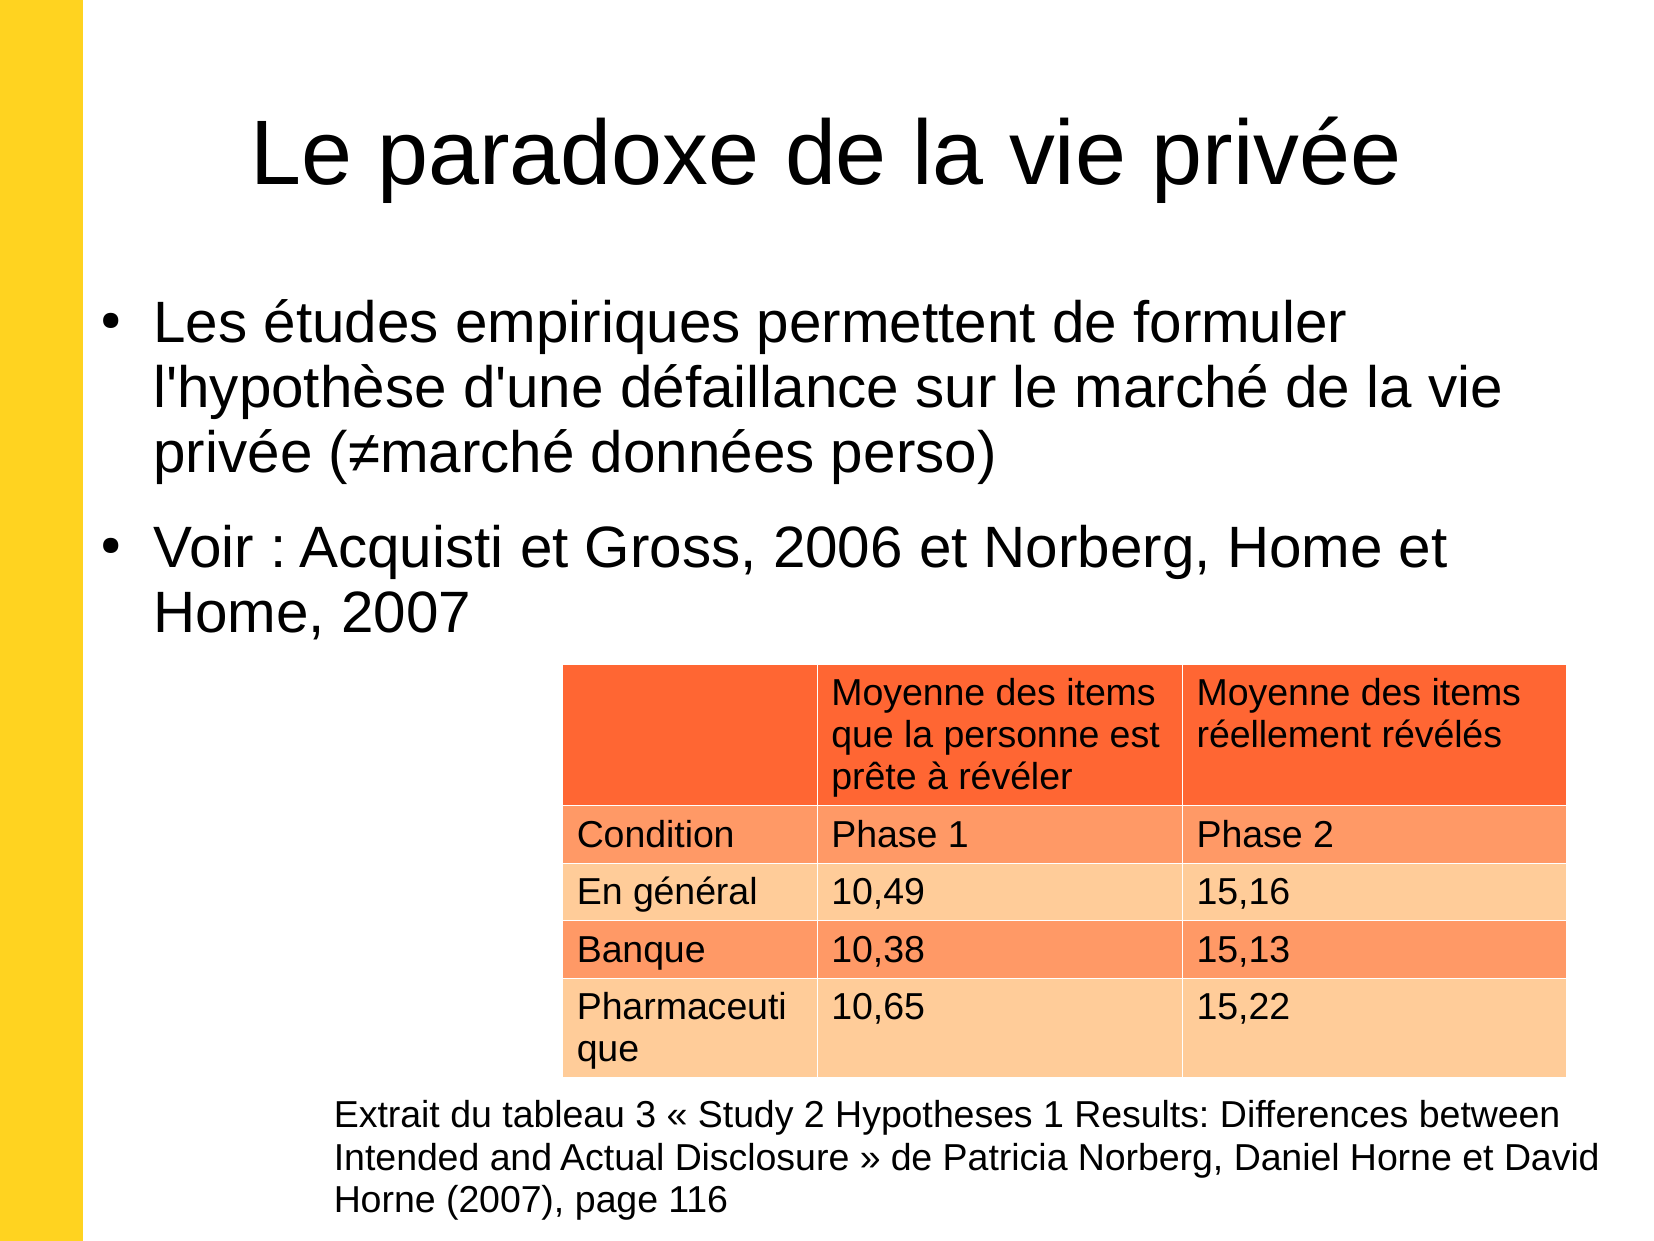

# Le paradoxe de la vie privée
Les études empiriques permettent de formuler l'hypothèse d'une défaillance sur le marché de la vie privée (≠marché données perso)
Voir : Acquisti et Gross, 2006 et Norberg, Home et Home, 2007
| | Moyenne des items que la personne est prête à révéler | Moyenne des items réellement révélés |
| --- | --- | --- |
| Condition | Phase 1 | Phase 2 |
| En général | 10,49 | 15,16 |
| Banque | 10,38 | 15,13 |
| Pharmaceutique | 10,65 | 15,22 |
Extrait du tableau 3 « Study 2 Hypotheses 1 Results: Differences between Intended and Actual Disclosure » de Patricia Norberg, Daniel Horne et David Horne (2007), page 116